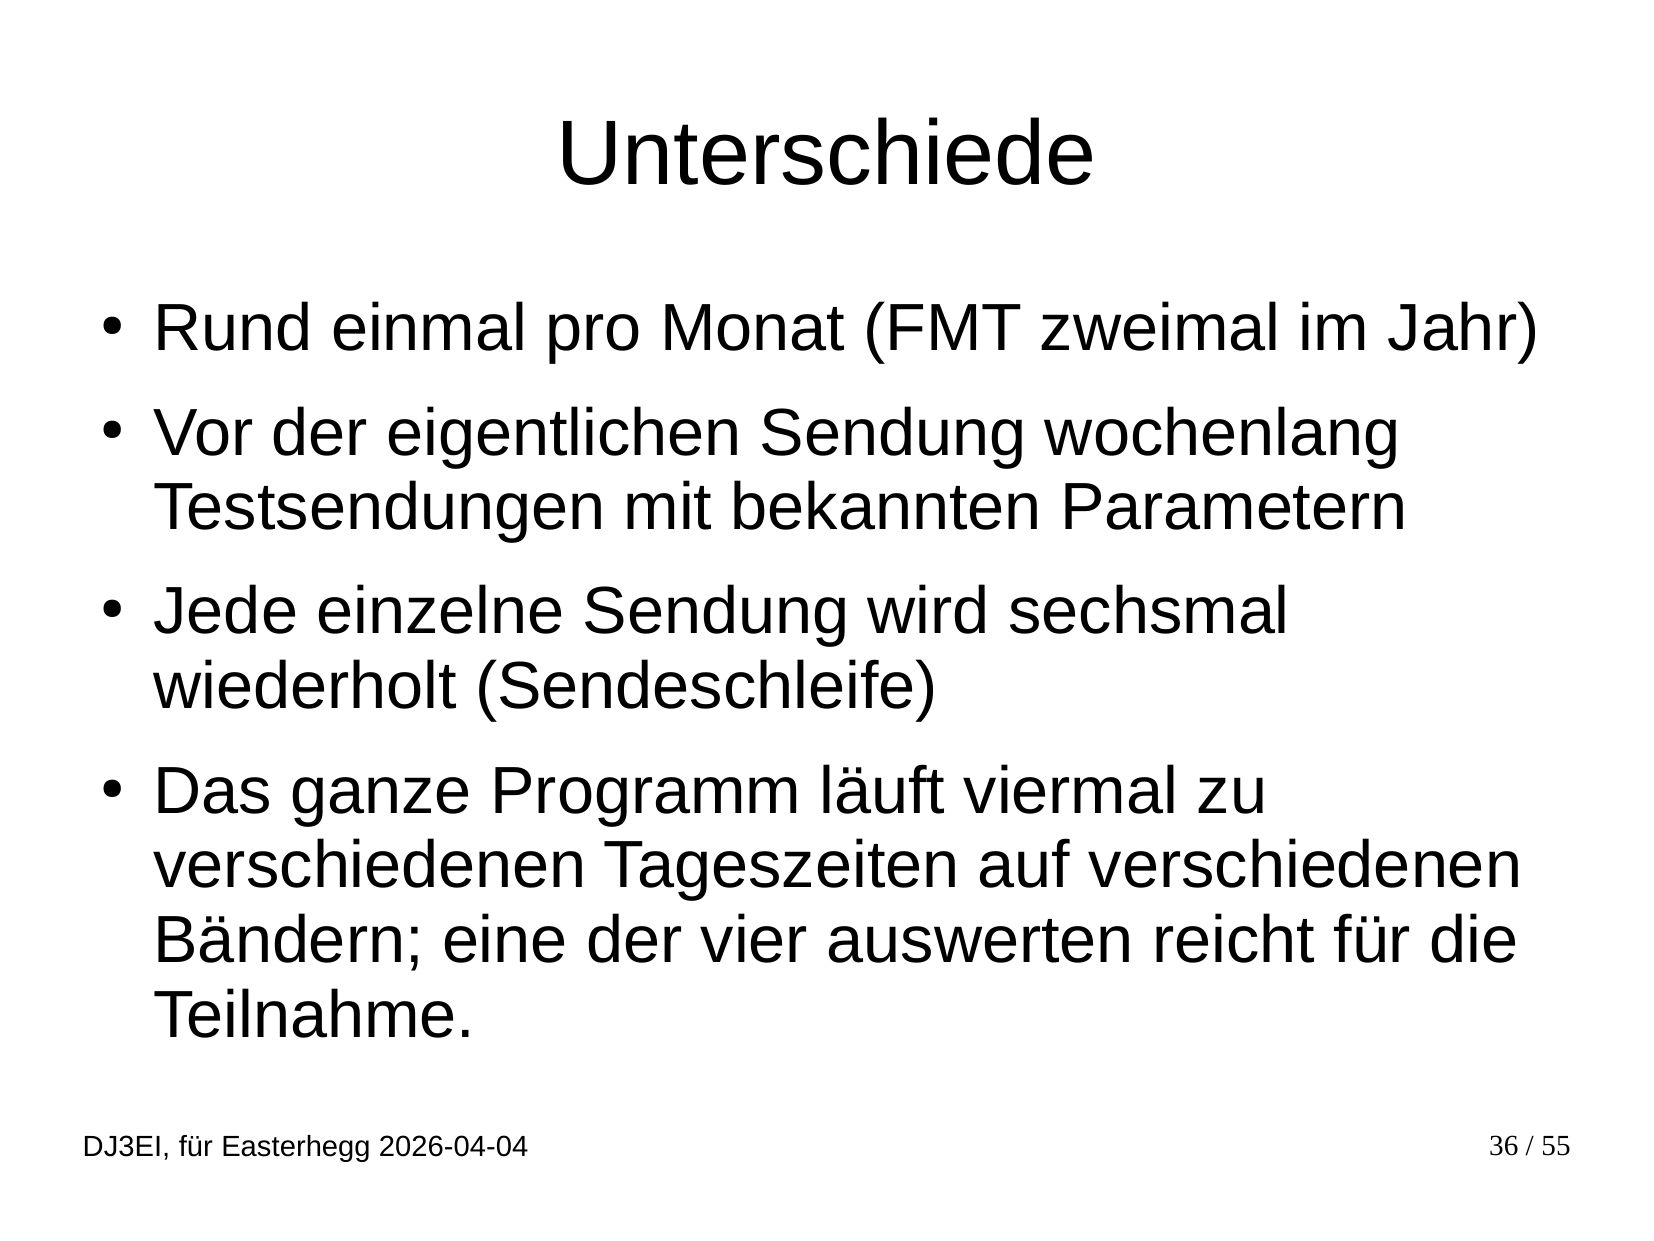

# Unterschiede
Rund einmal pro Monat (FMT zweimal im Jahr)
Vor der eigentlichen Sendung wochenlang
Testsendungen mit bekannten Parametern
Jede einzelne Sendung wird sechsmal wiederholt (Sendeschleife)
Das ganze Programm läuft viermal zu verschiedenen Tageszeiten auf verschiedenen Bändern; eine der vier auswerten reicht für die Teilnahme.
36